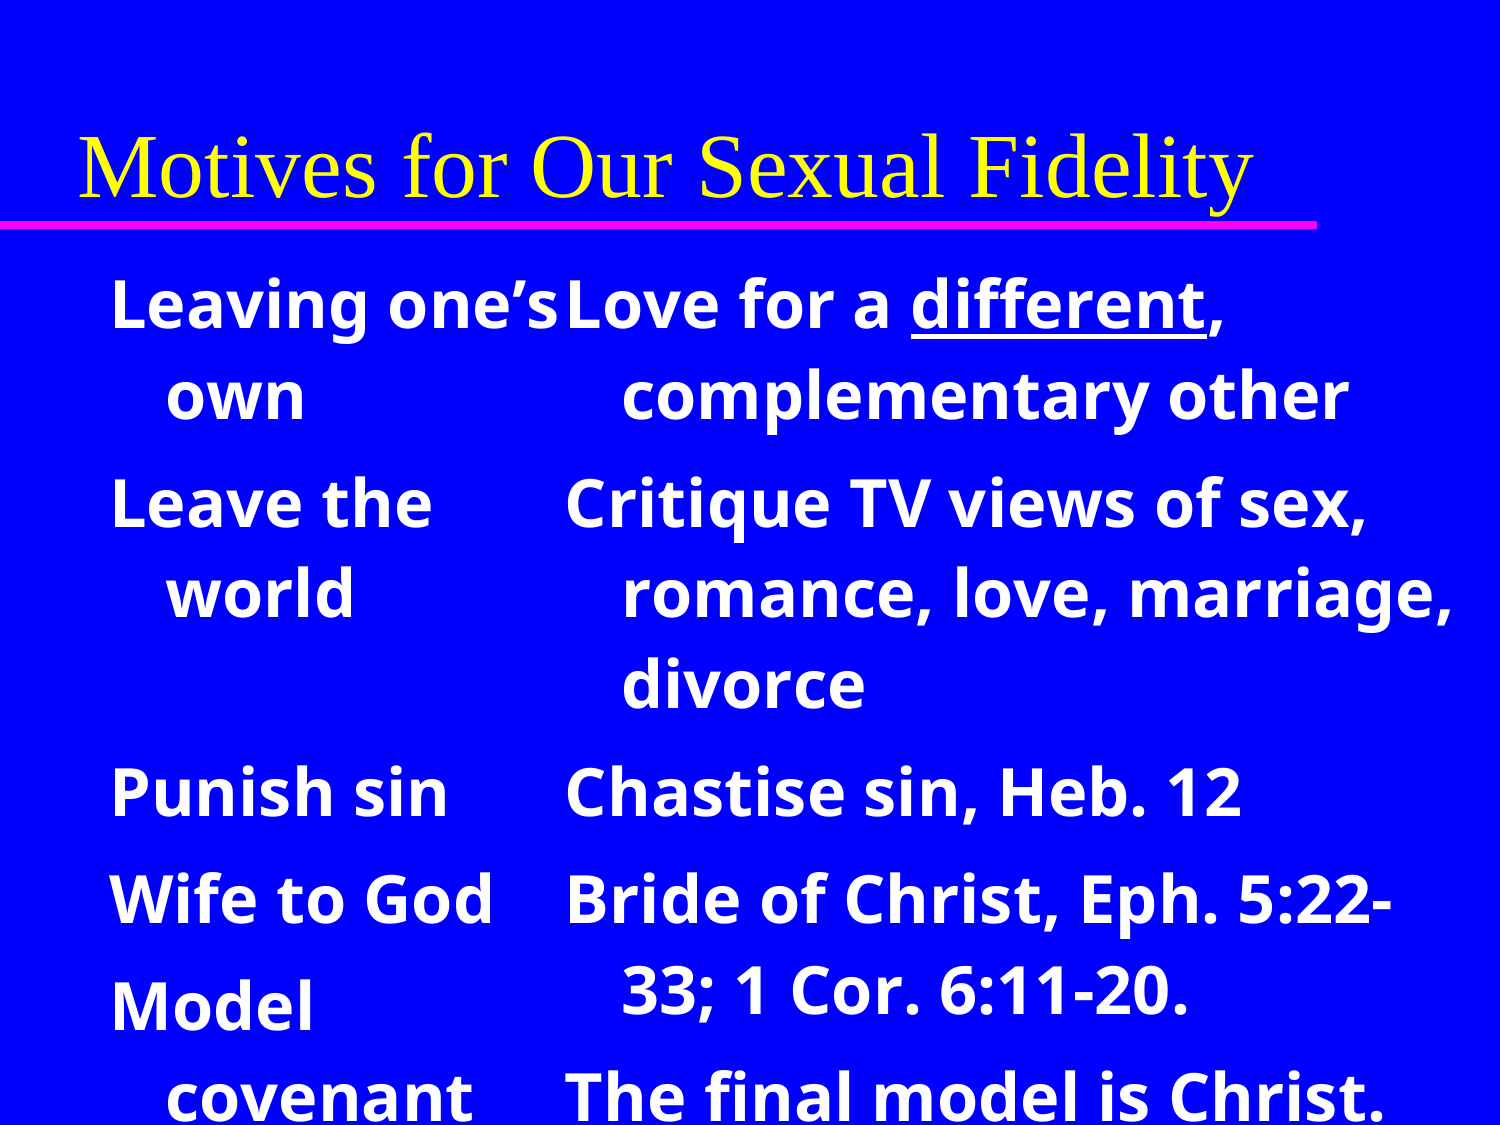

# Motives for Our Sexual Fidelity
Leaving one’s own
Leave the world
Punish sin
Wife to God
Model covenant
Love for a different, complementary other
Critique TV views of sex, romance, love, marriage, divorce
Chastise sin, Heb. 12
Bride of Christ, Eph. 5:22-33; 1 Cor. 6:11-20.
The final model is Christ.